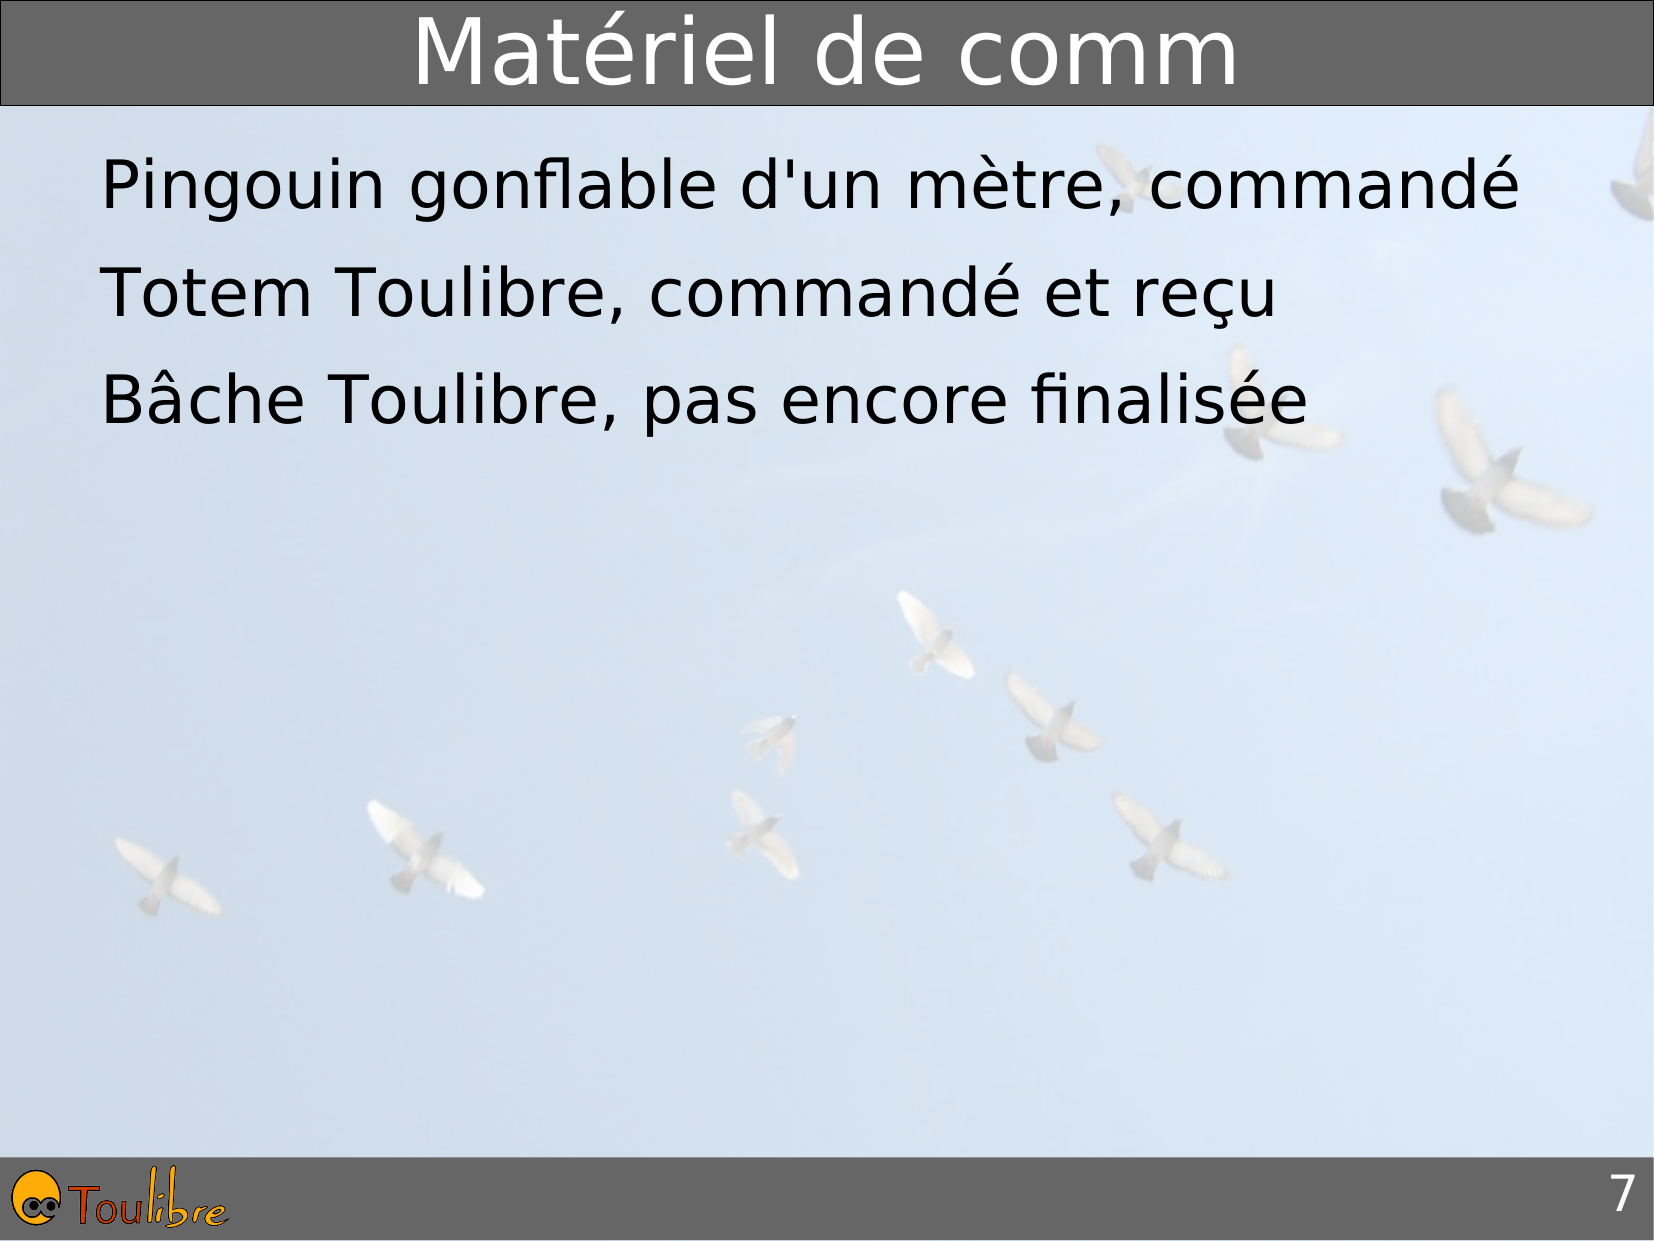

# Matériel de comm
Pingouin gonflable d'un mètre, commandé
Totem Toulibre, commandé et reçu
Bâche Toulibre, pas encore finalisée